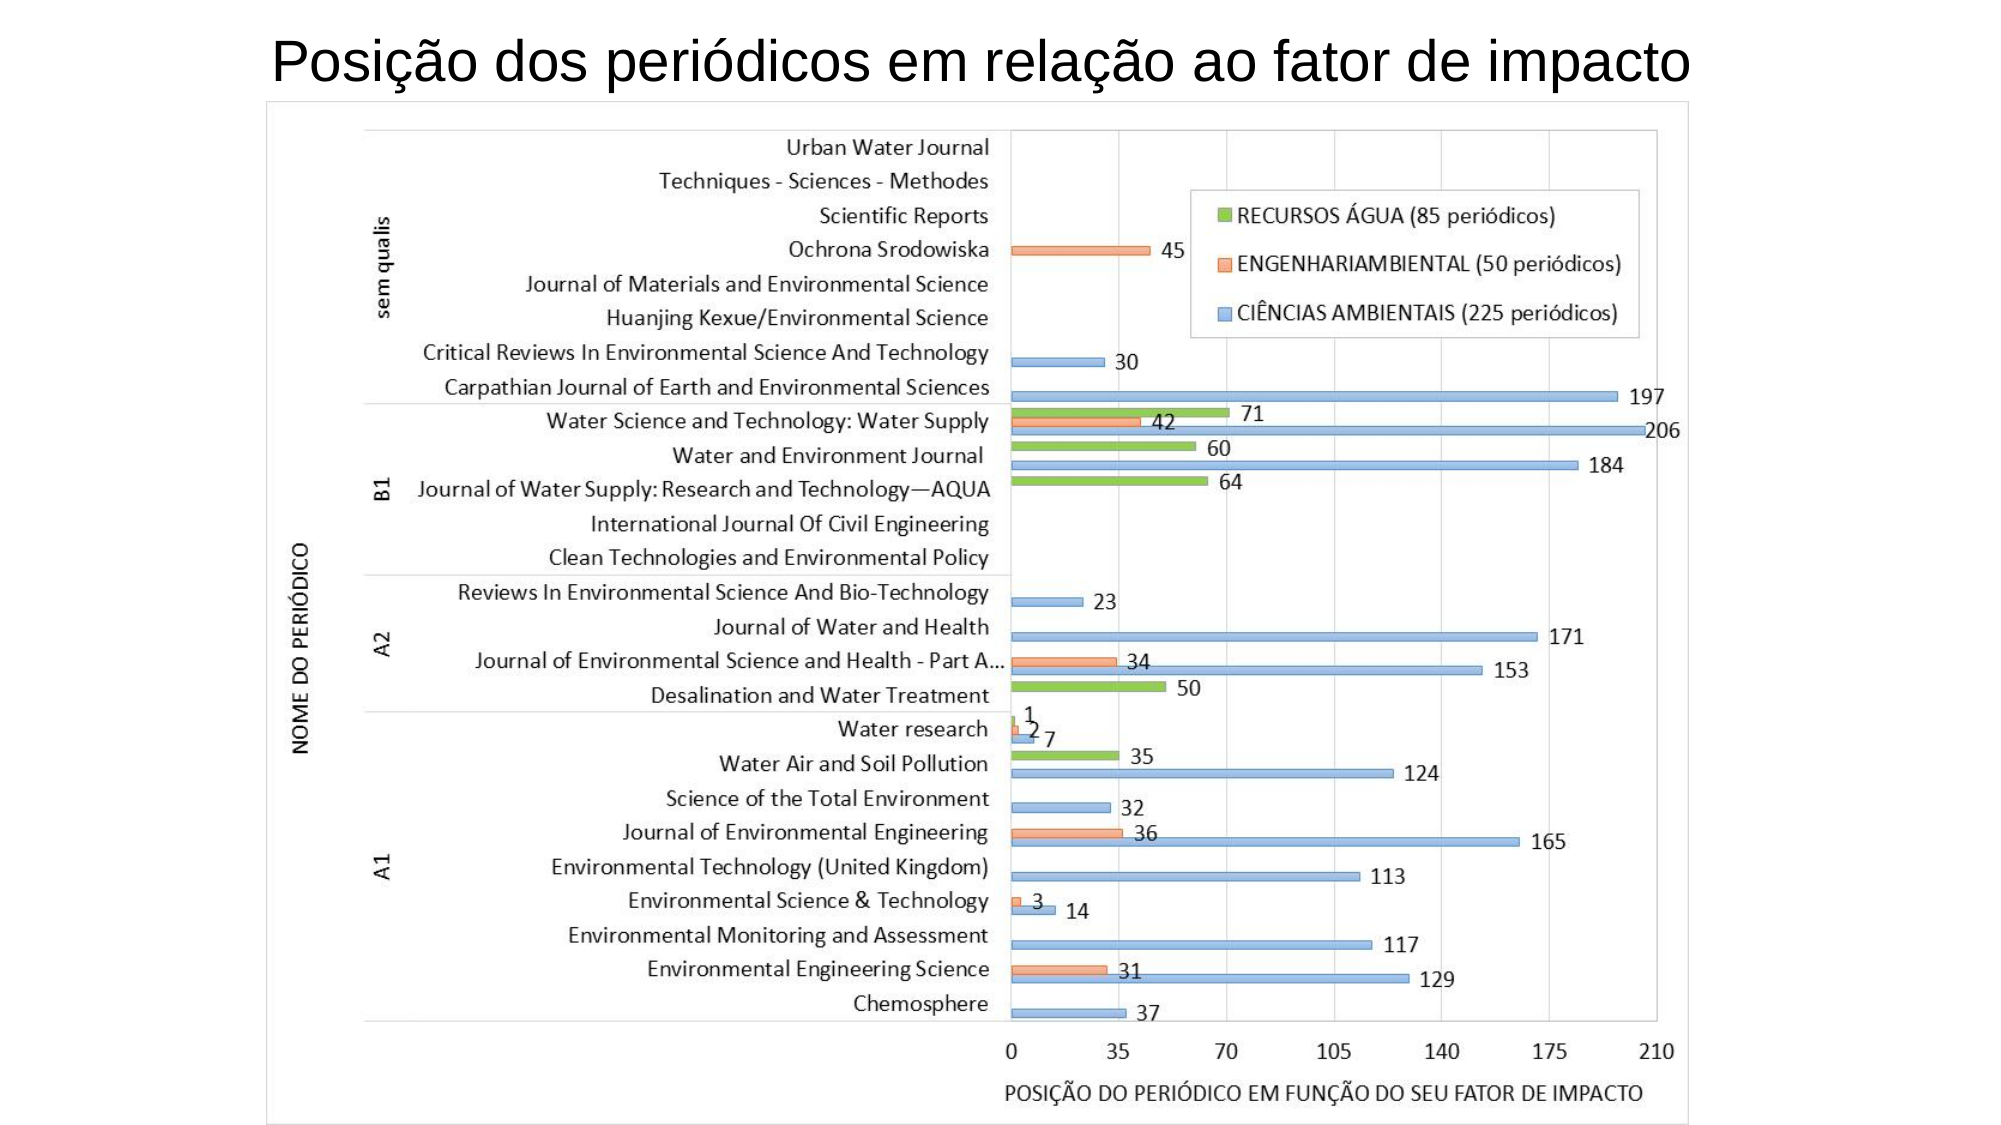

Posição dos periódicos em relação ao fator de impacto